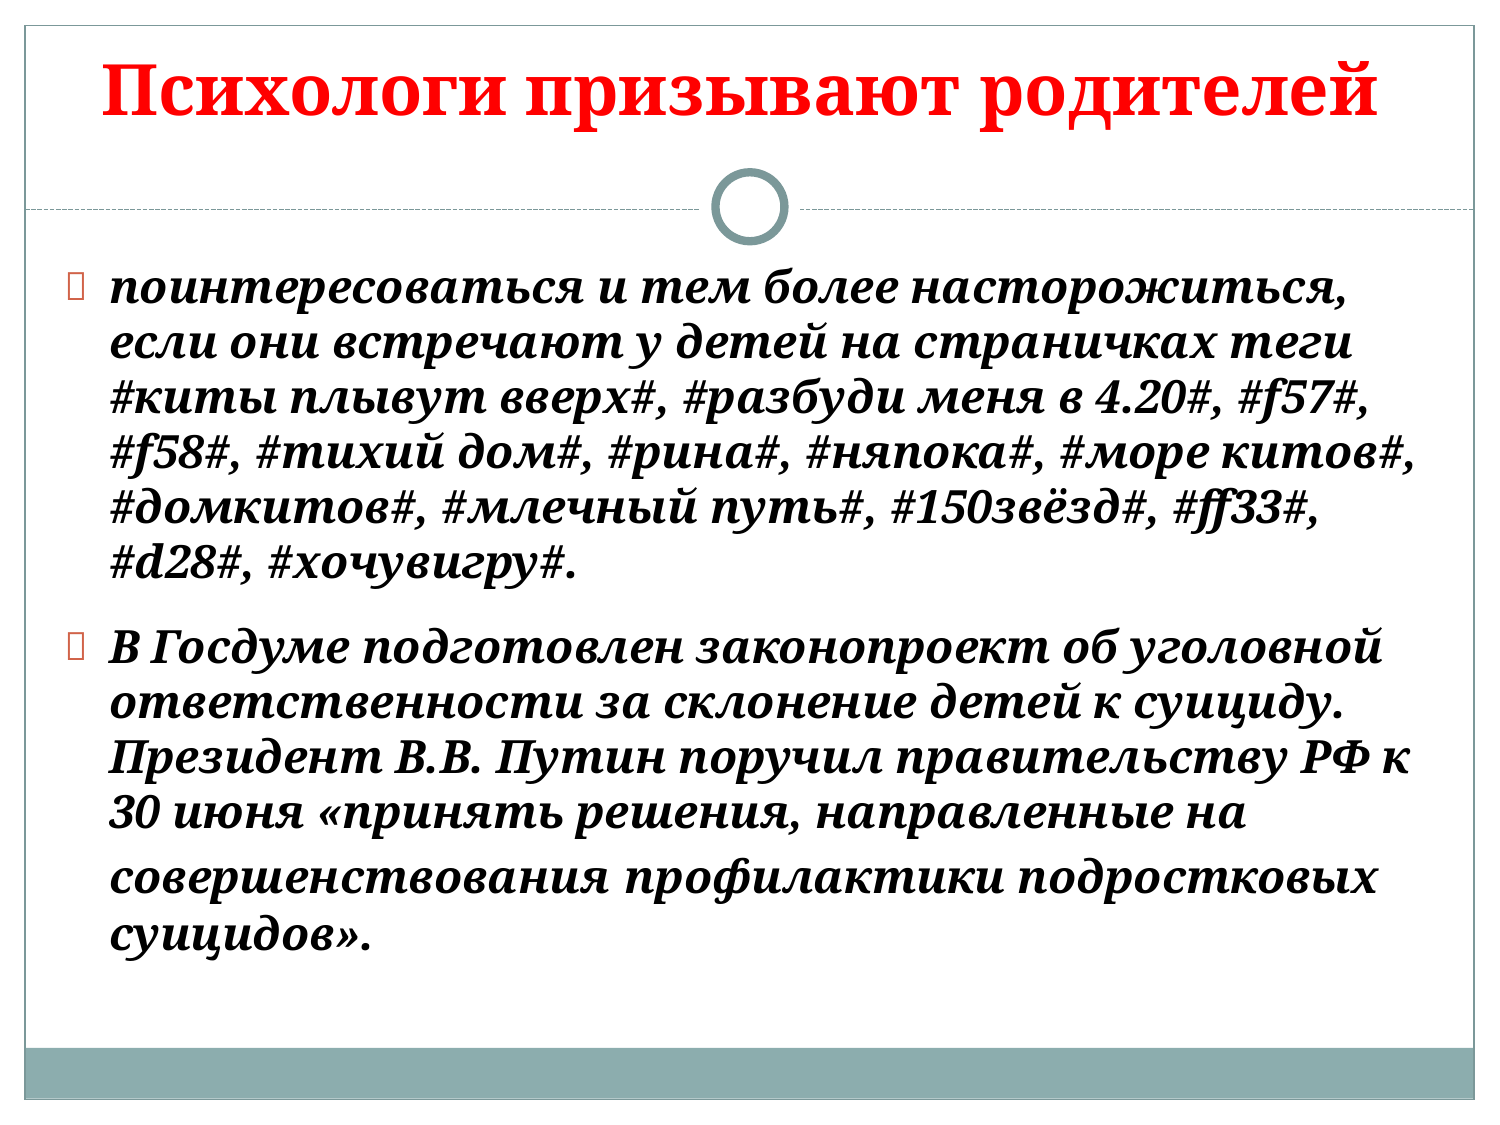

# Психологи призывают родителей
поинтересоваться и тем более насторожиться, если они встречают у детей на страничках теги #киты плывут вверх#, #разбуди меня в 4.20#, #f57#, #f58#, #тихий дом#, #рина#, #няпока#, #море китов#, #домкитов#, #млечный путь#, #150звёзд#, #ff33#, #d28#, #хочувигру#.
В Госдуме подготовлен законопроект об уголовной ответственности за склонение детей к суициду. Президент В.В. Путин поручил правительству РФ к 30 июня «принять решения, направленные на совершенствования профилактики подростковых суицидов».